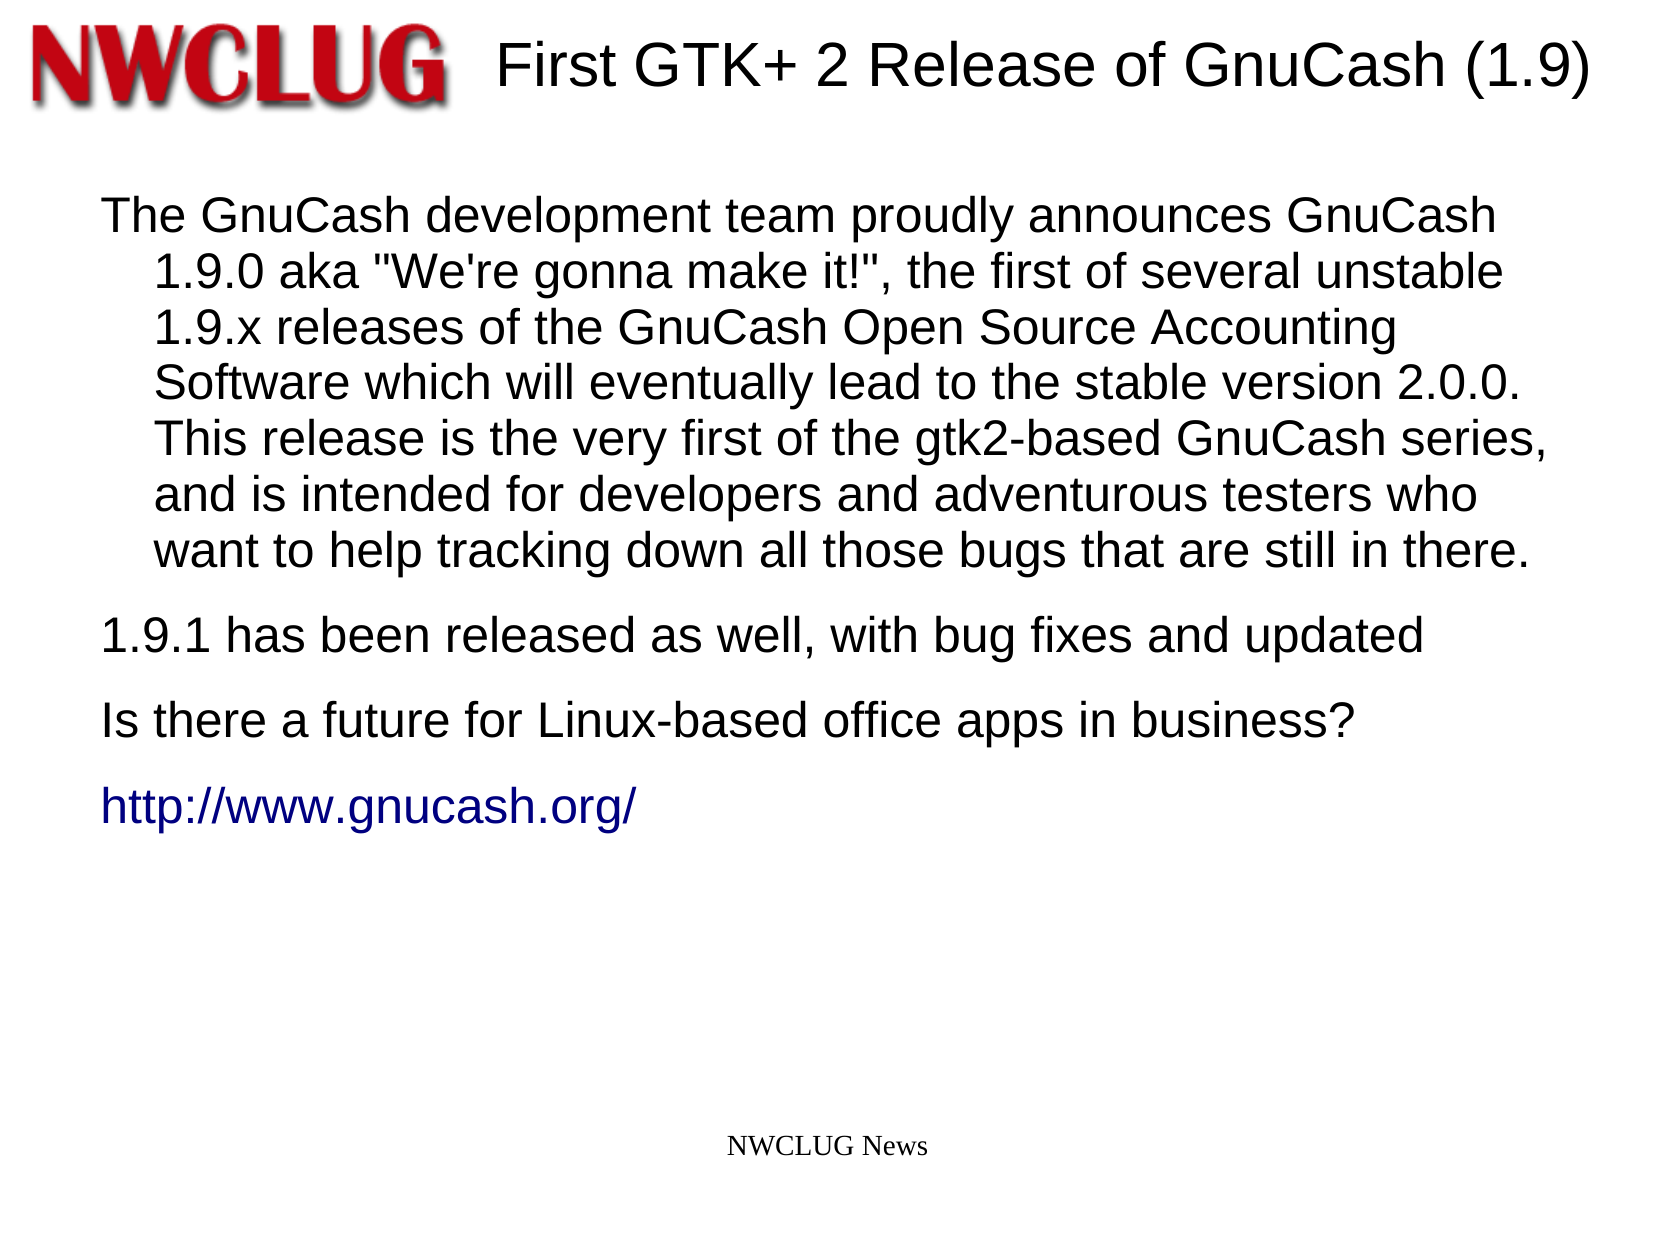

# First GTK+ 2 Release of GnuCash (1.9)
The GnuCash development team proudly announces GnuCash 1.9.0 aka "We're gonna make it!", the first of several unstable 1.9.x releases of the GnuCash Open Source Accounting Software which will eventually lead to the stable version 2.0.0. This release is the very first of the gtk2-based GnuCash series, and is intended for developers and adventurous testers who want to help tracking down all those bugs that are still in there.
1.9.1 has been released as well, with bug fixes and updated
Is there a future for Linux-based office apps in business?
http://www.gnucash.org/